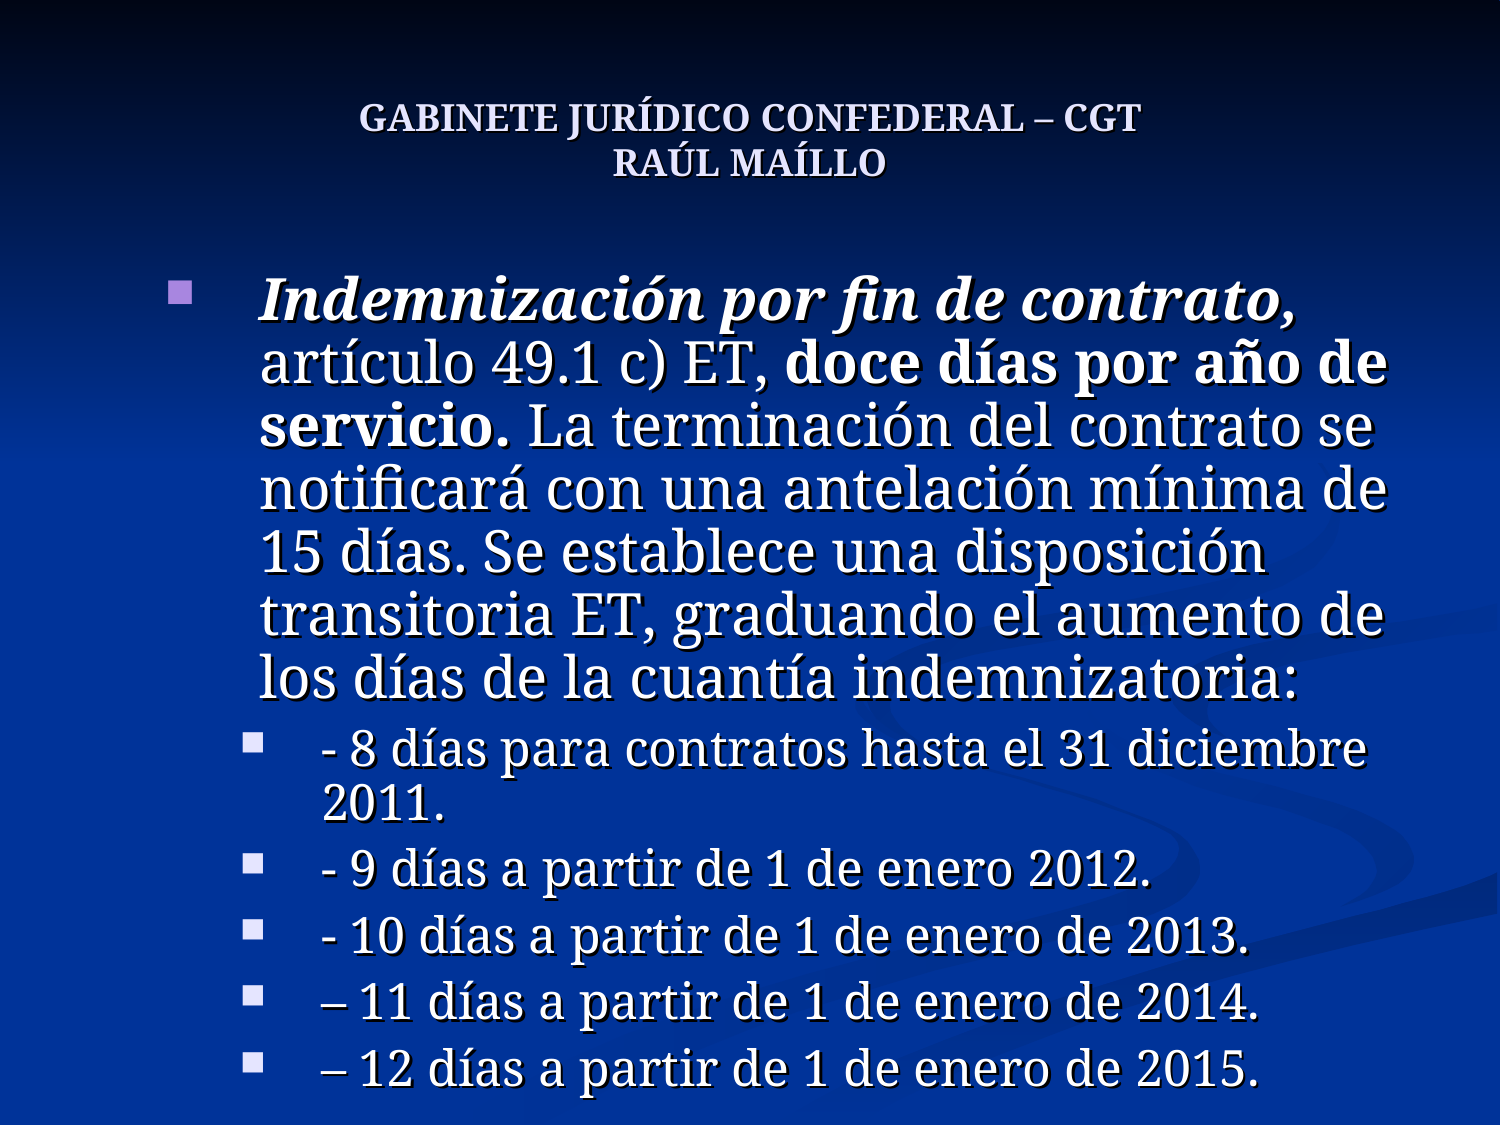

# GABINETE JURÍDICO CONFEDERAL – CGT RAÚL MAÍLLO
Indemnización por fin de contrato, artículo 49.1 c) ET, doce días por año de servicio. La terminación del contrato se notificará con una antelación mínima de 15 días. Se establece una disposición transitoria ET, graduando el aumento de los días de la cuantía indemnizatoria:
- 8 días para contratos hasta el 31 diciembre 2011.
- 9 días a partir de 1 de enero 2012.
- 10 días a partir de 1 de enero de 2013.
– 11 días a partir de 1 de enero de 2014.
– 12 días a partir de 1 de enero de 2015.